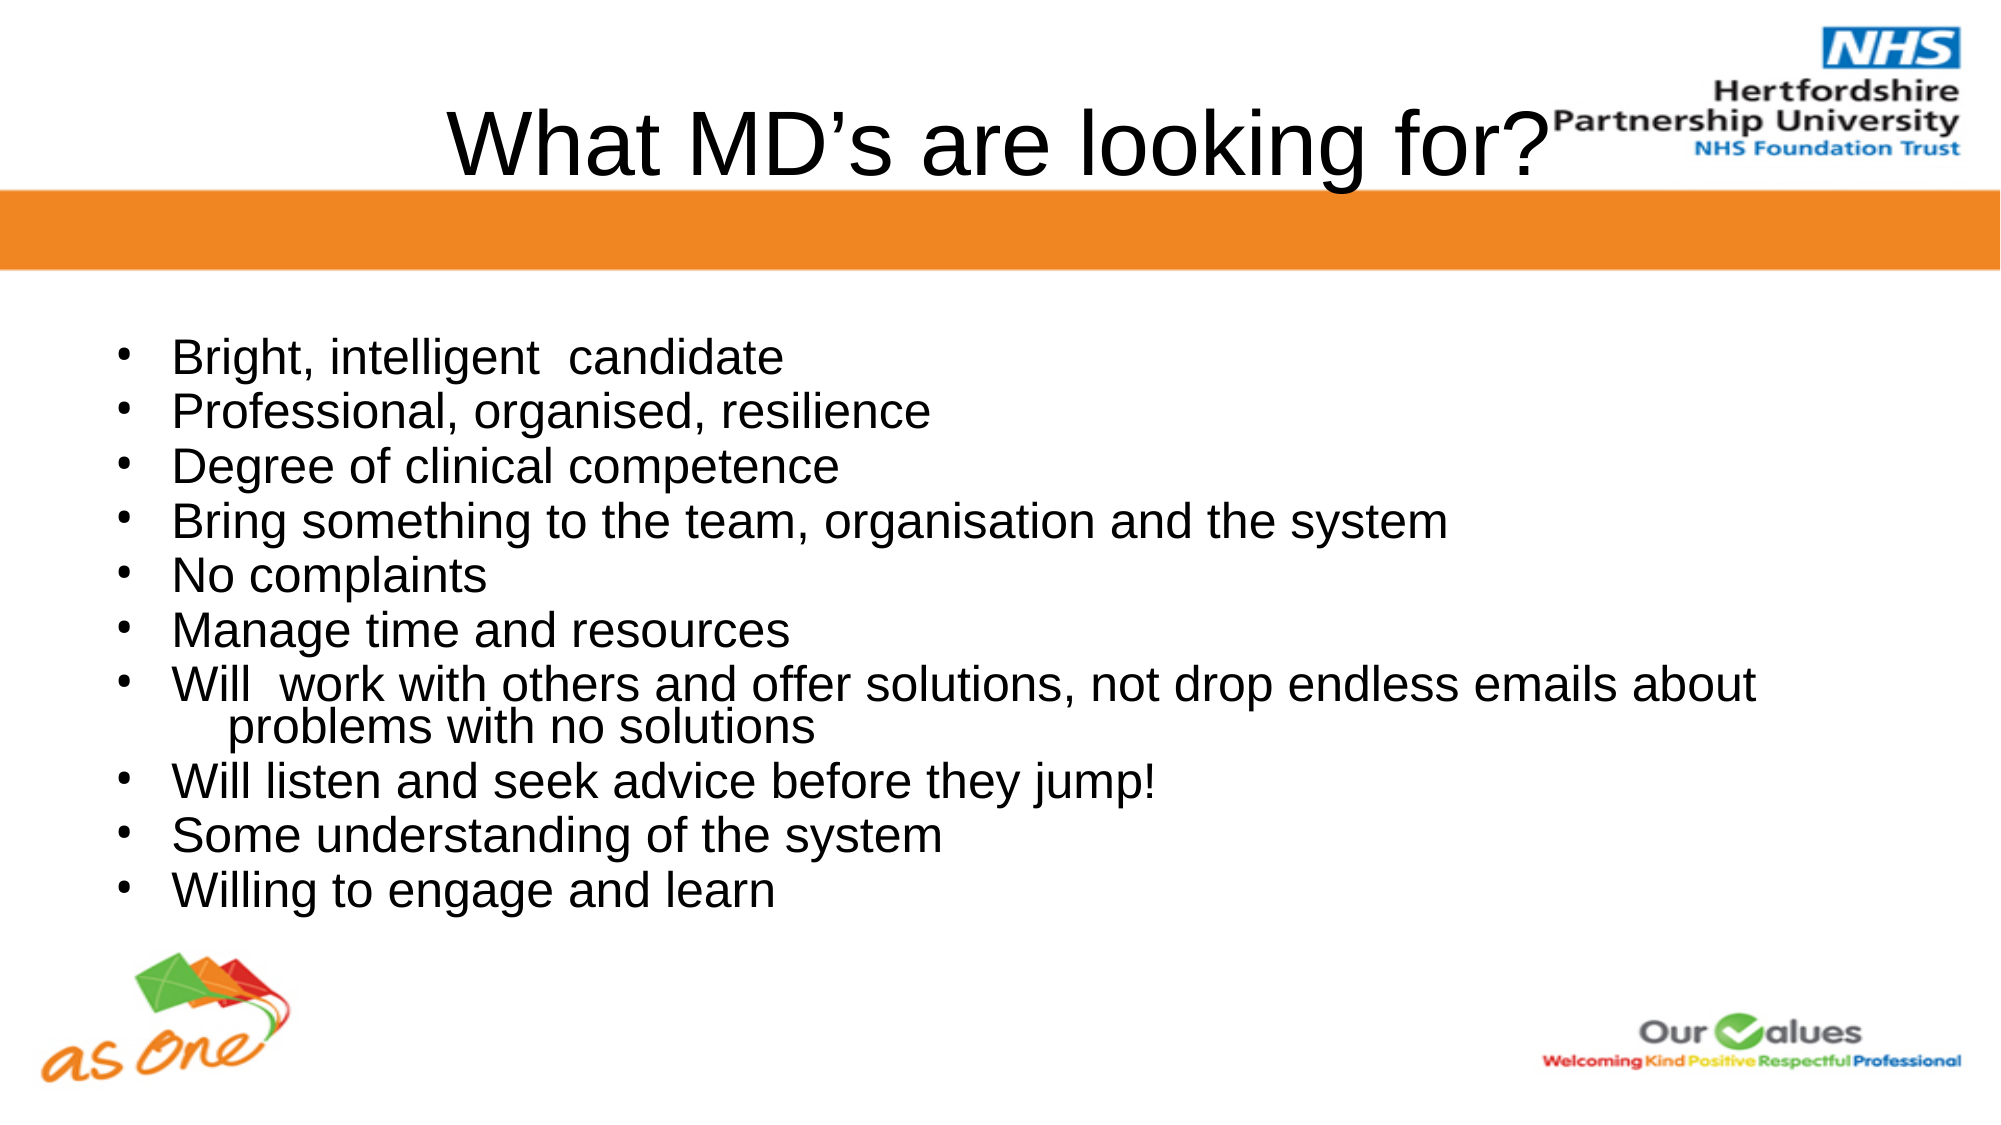

# What MD’s are looking for?
Bright, intelligent candidate
Professional, organised, resilience
Degree of clinical competence
Bring something to the team, organisation and the system
No complaints
Manage time and resources
Will work with others and offer solutions, not drop endless emails about problems with no solutions
Will listen and seek advice before they jump!
Some understanding of the system
Willing to engage and learn